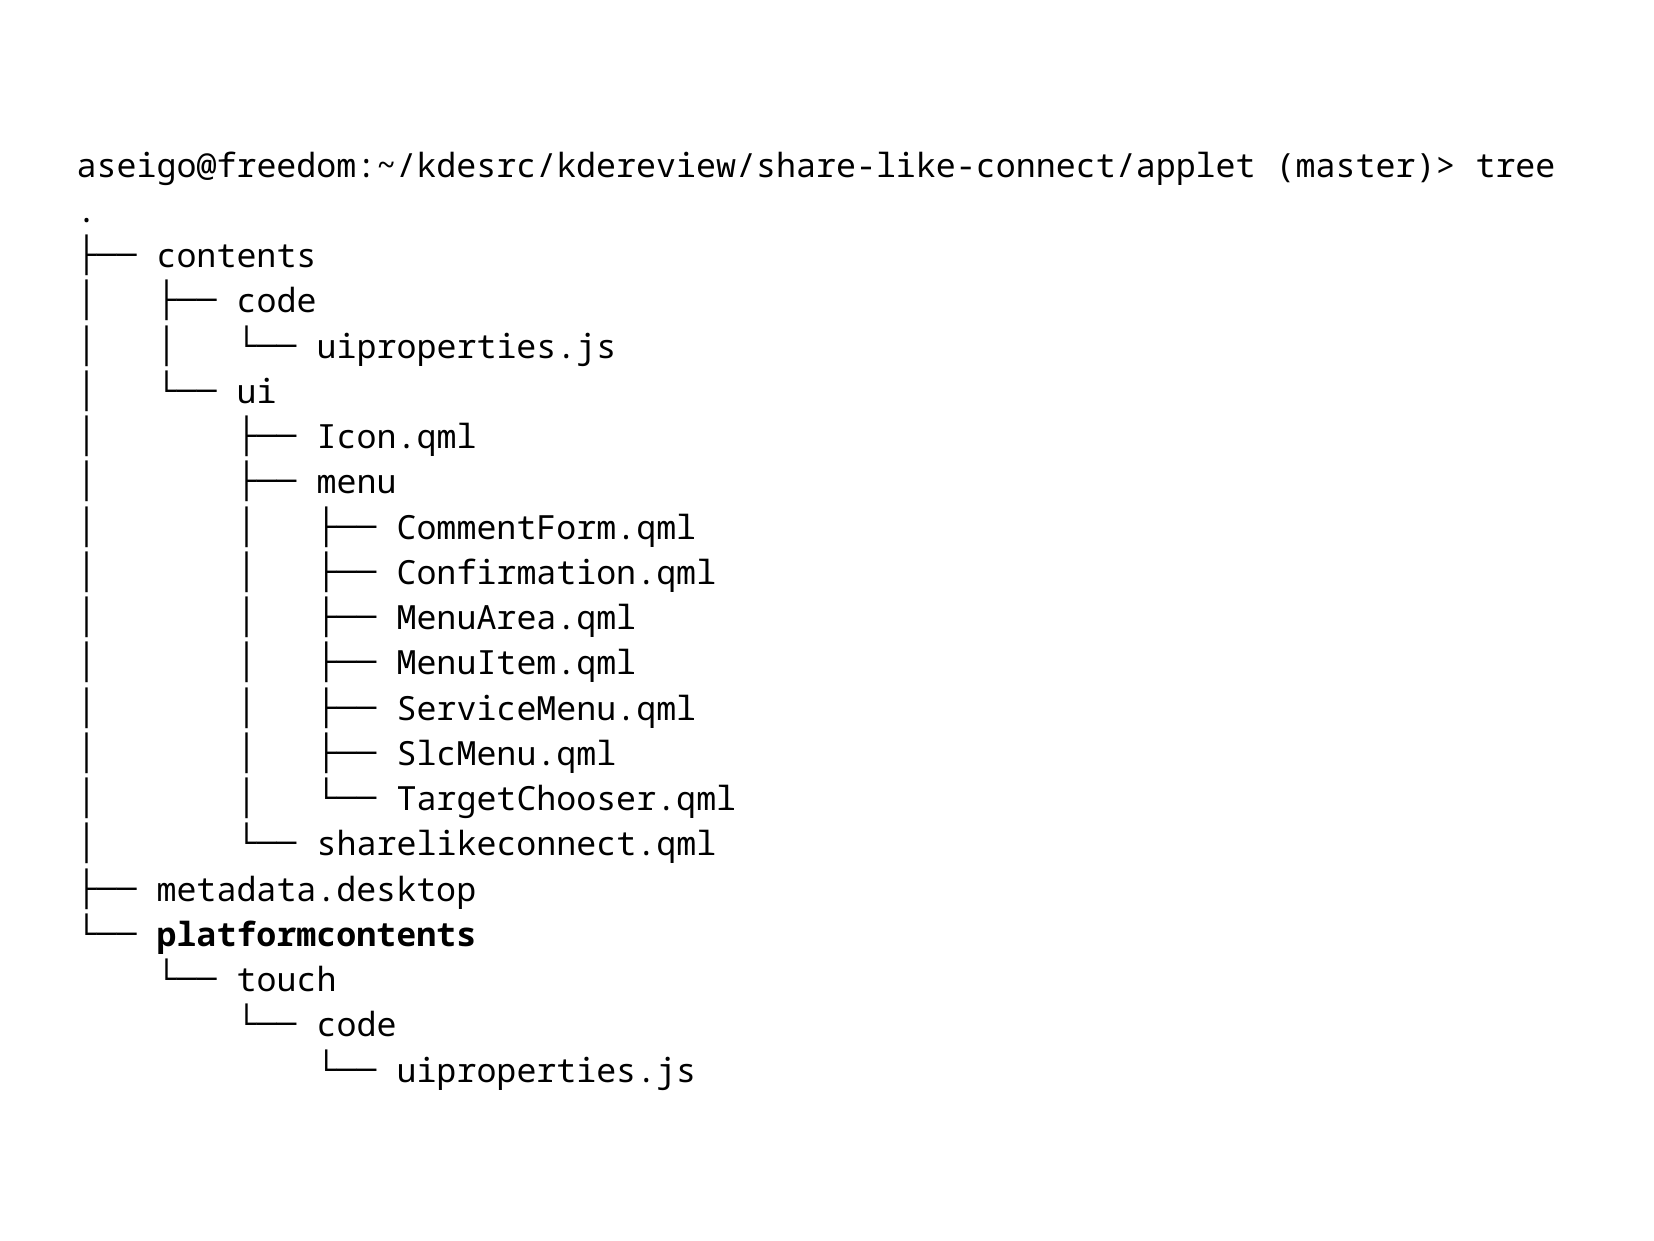

aseigo@freedom:~/kdesrc/kdereview/share-like-connect/applet (master)> tree
.
├── contents
│   ├── code
│   │   └── uiproperties.js
│   └── ui
│   ├── Icon.qml
│   ├── menu
│   │   ├── CommentForm.qml
│   │   ├── Confirmation.qml
│   │   ├── MenuArea.qml
│   │   ├── MenuItem.qml
│   │   ├── ServiceMenu.qml
│   │   ├── SlcMenu.qml
│   │   └── TargetChooser.qml
│   └── sharelikeconnect.qml
├── metadata.desktop
└── platformcontents
 └── touch
 └── code
 └── uiproperties.js